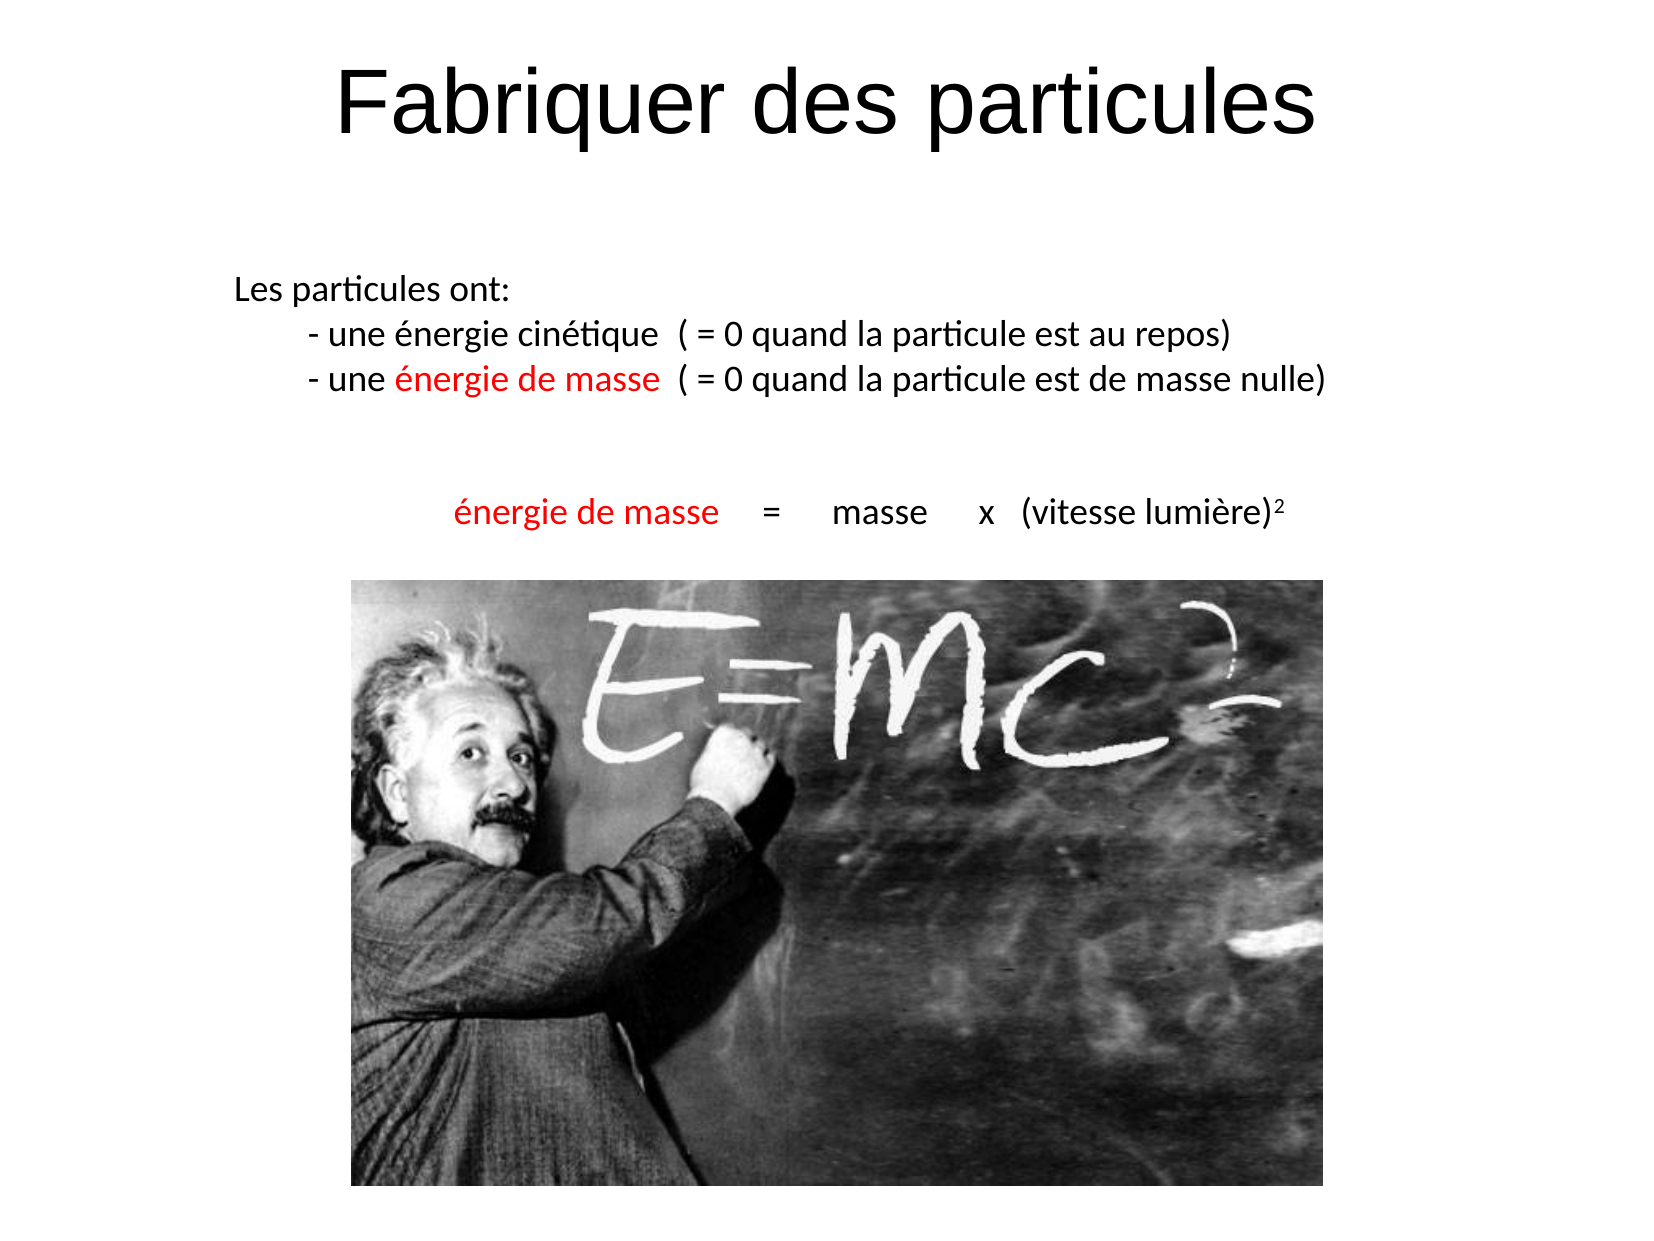

# Fabriquer des particules
Les particules ont:
	- une énergie cinétique 	( = 0 quand la particule est au repos)
	- une énergie de masse	( = 0 quand la particule est de masse nulle)
énergie de masse = masse x (vitesse lumière)2